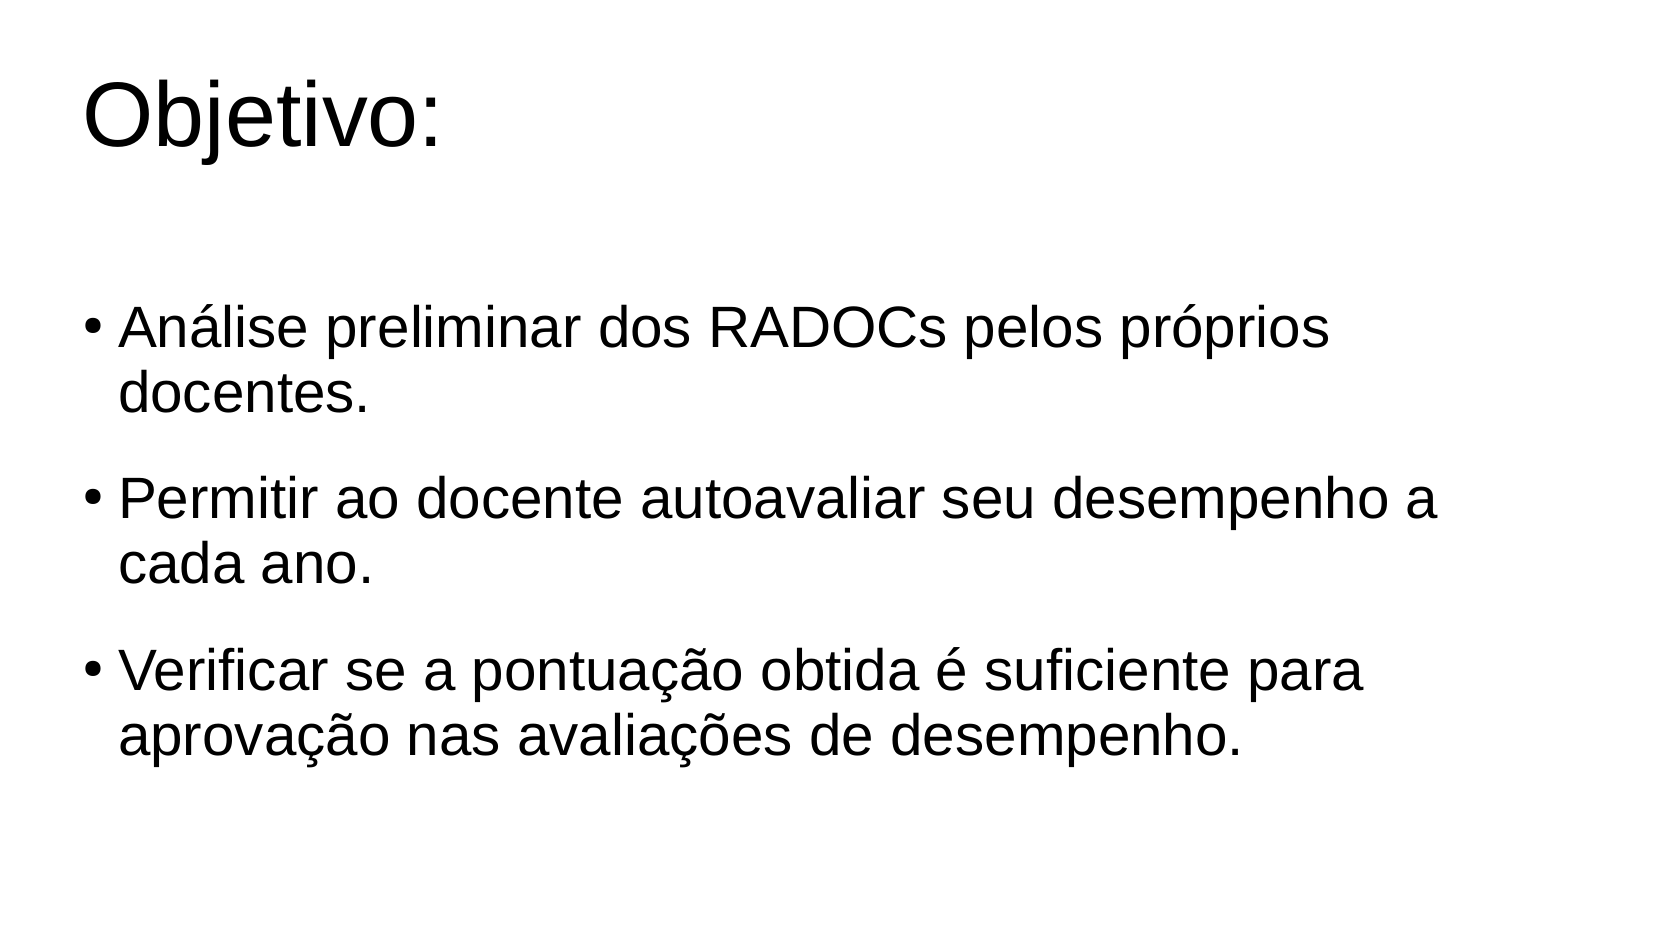

# Objetivo:
Análise preliminar dos RADOCs pelos próprios docentes.
Permitir ao docente autoavaliar seu desempenho a cada ano.
Verificar se a pontuação obtida é suficiente para aprovação nas avaliações de desempenho.